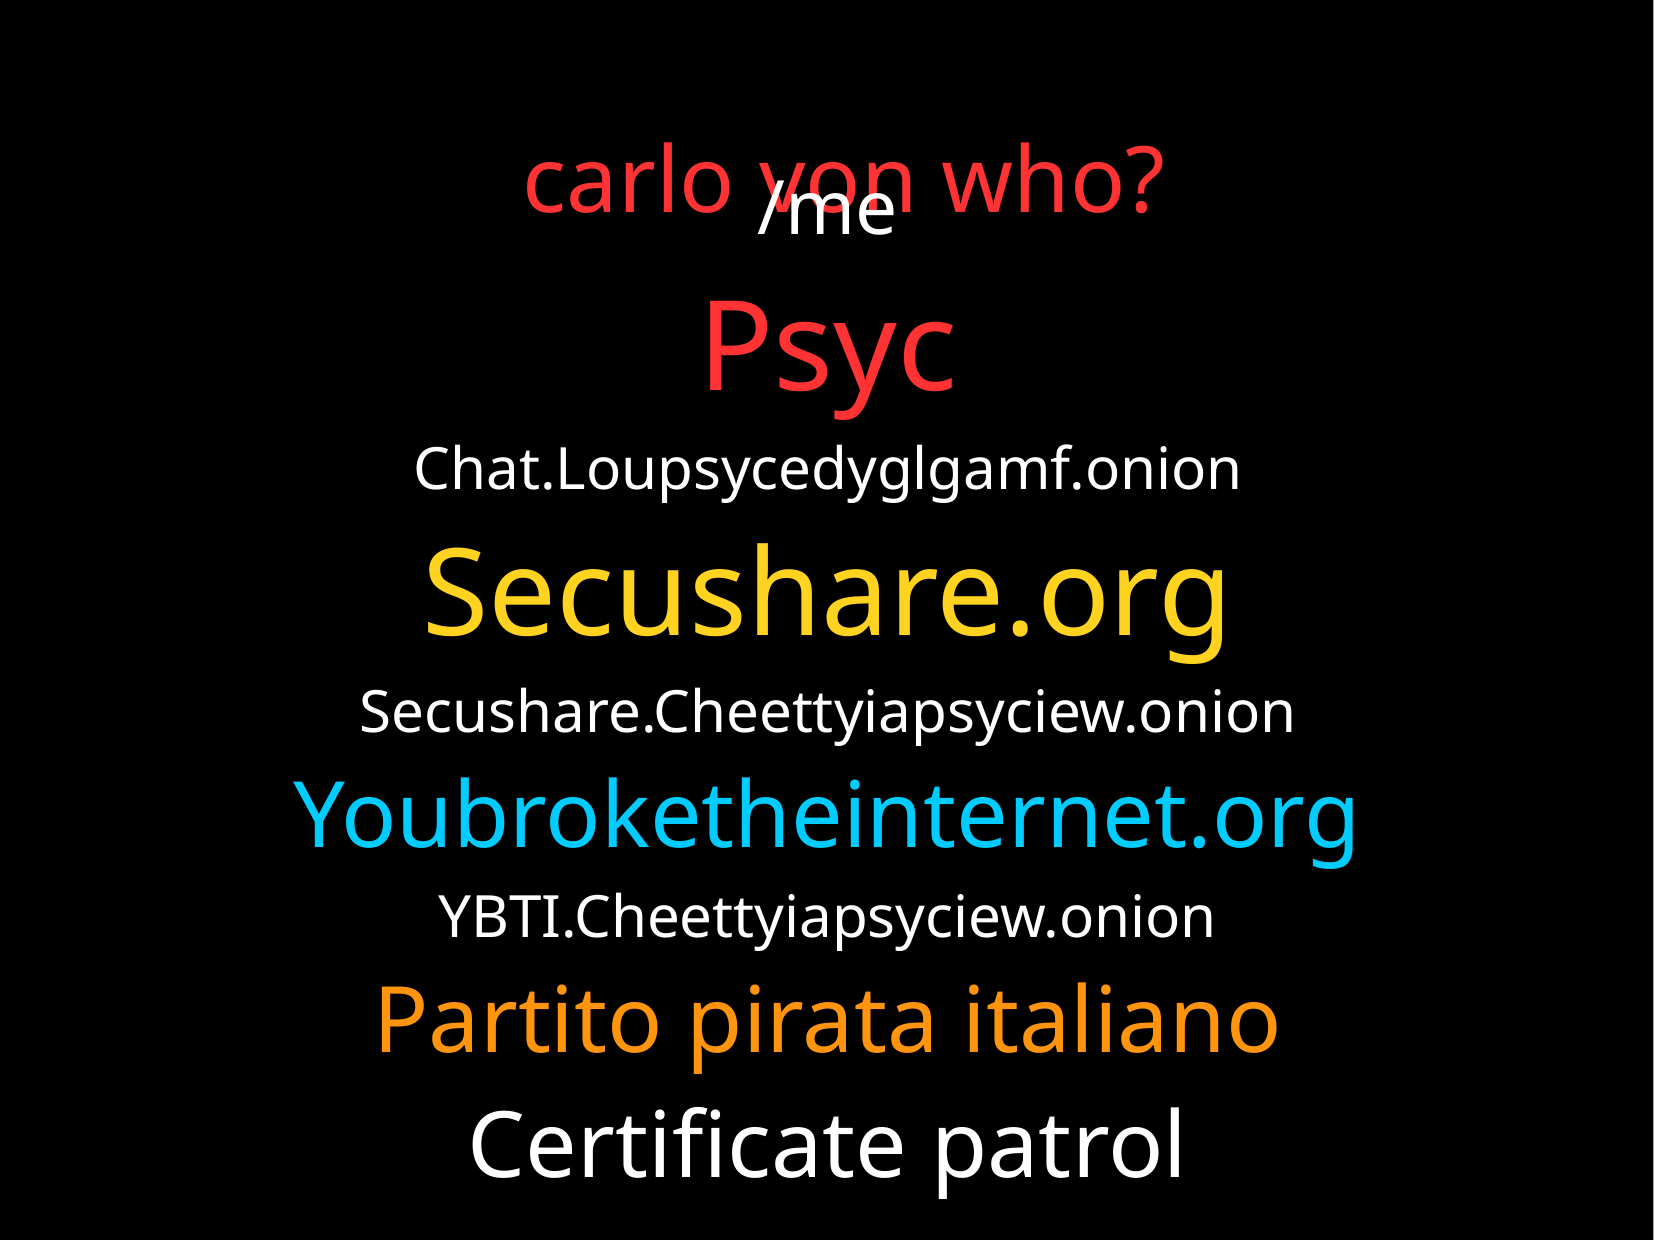

/me
Psyc
Chat.Loupsycedyglgamf.onion
Secushare.org
Secushare.Cheettyiapsyciew.onion
Youbroketheinternet.org
YBTI.Cheettyiapsyciew.onion
Partito pirata italiano
Certificate patrol
# carlo von who?